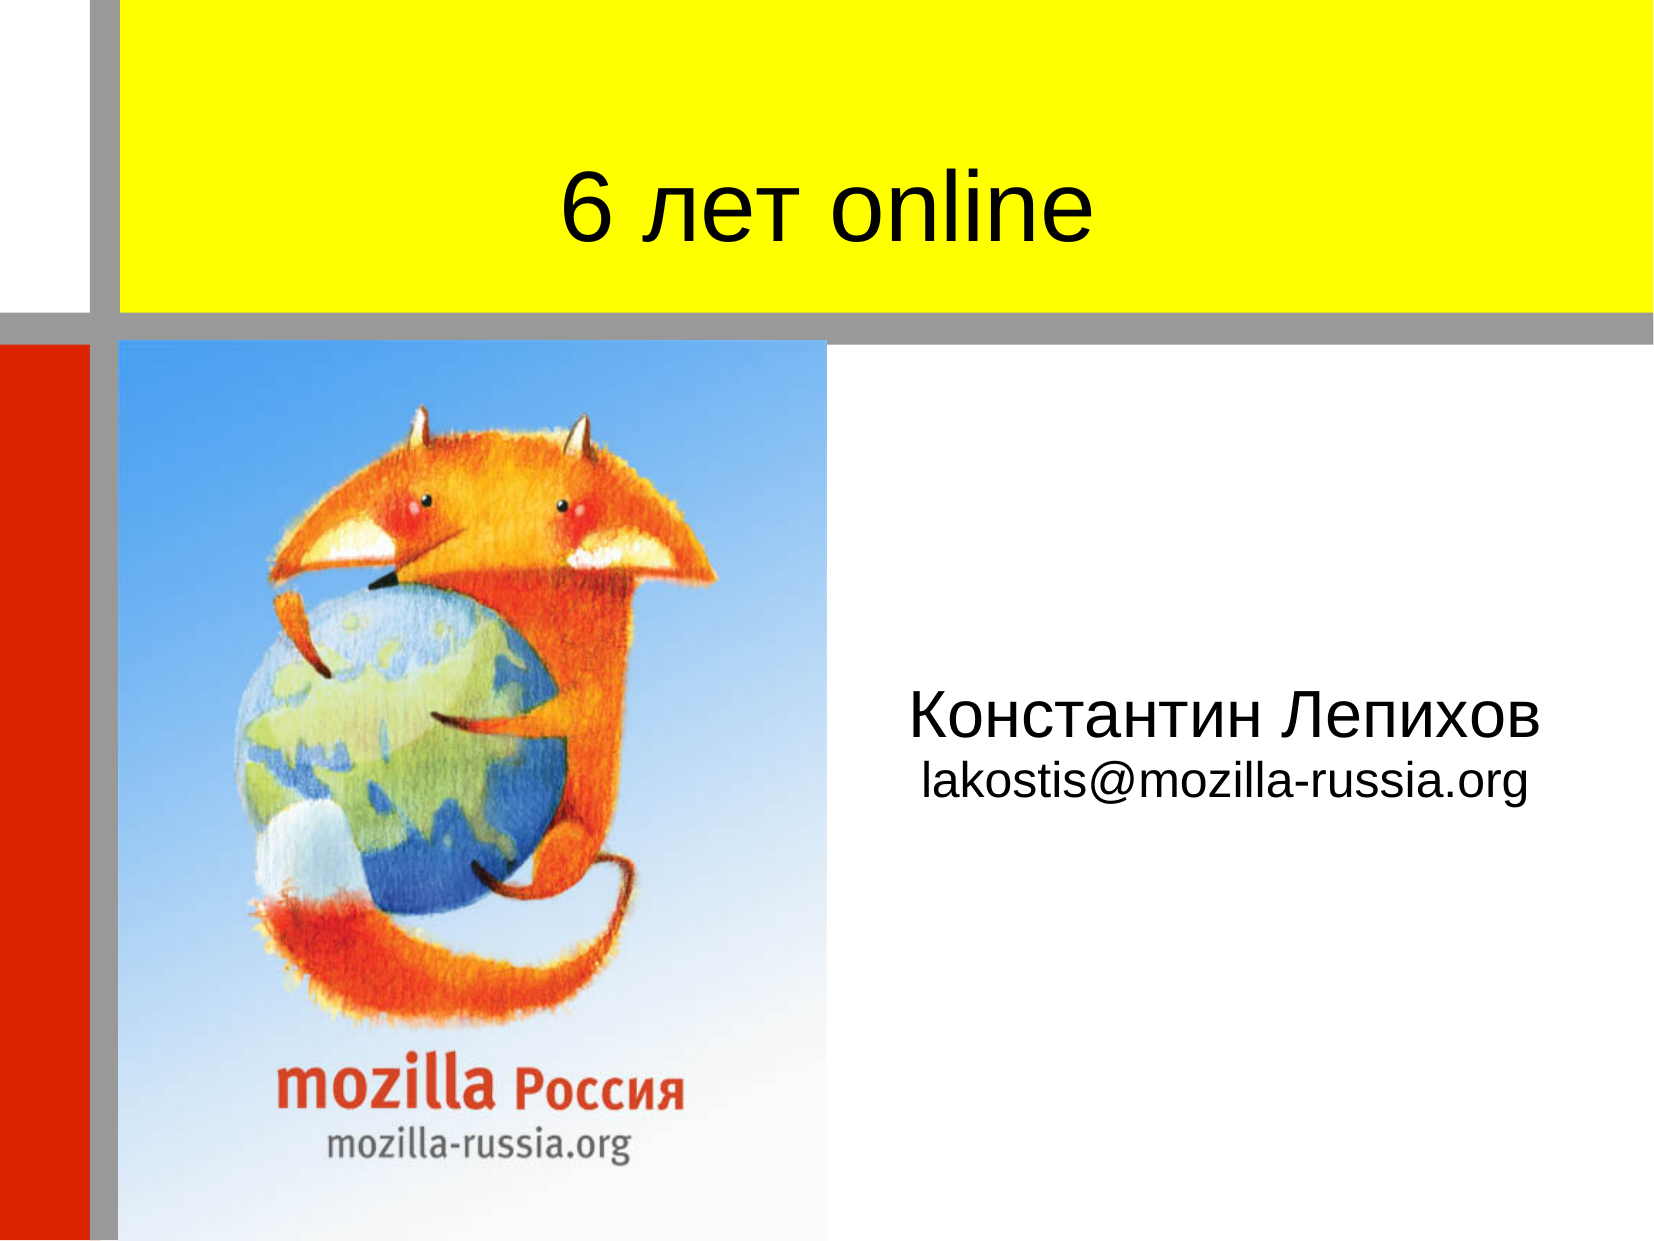

# 6 лет online
Константин Лепихов
lakostis@mozilla-russia.org